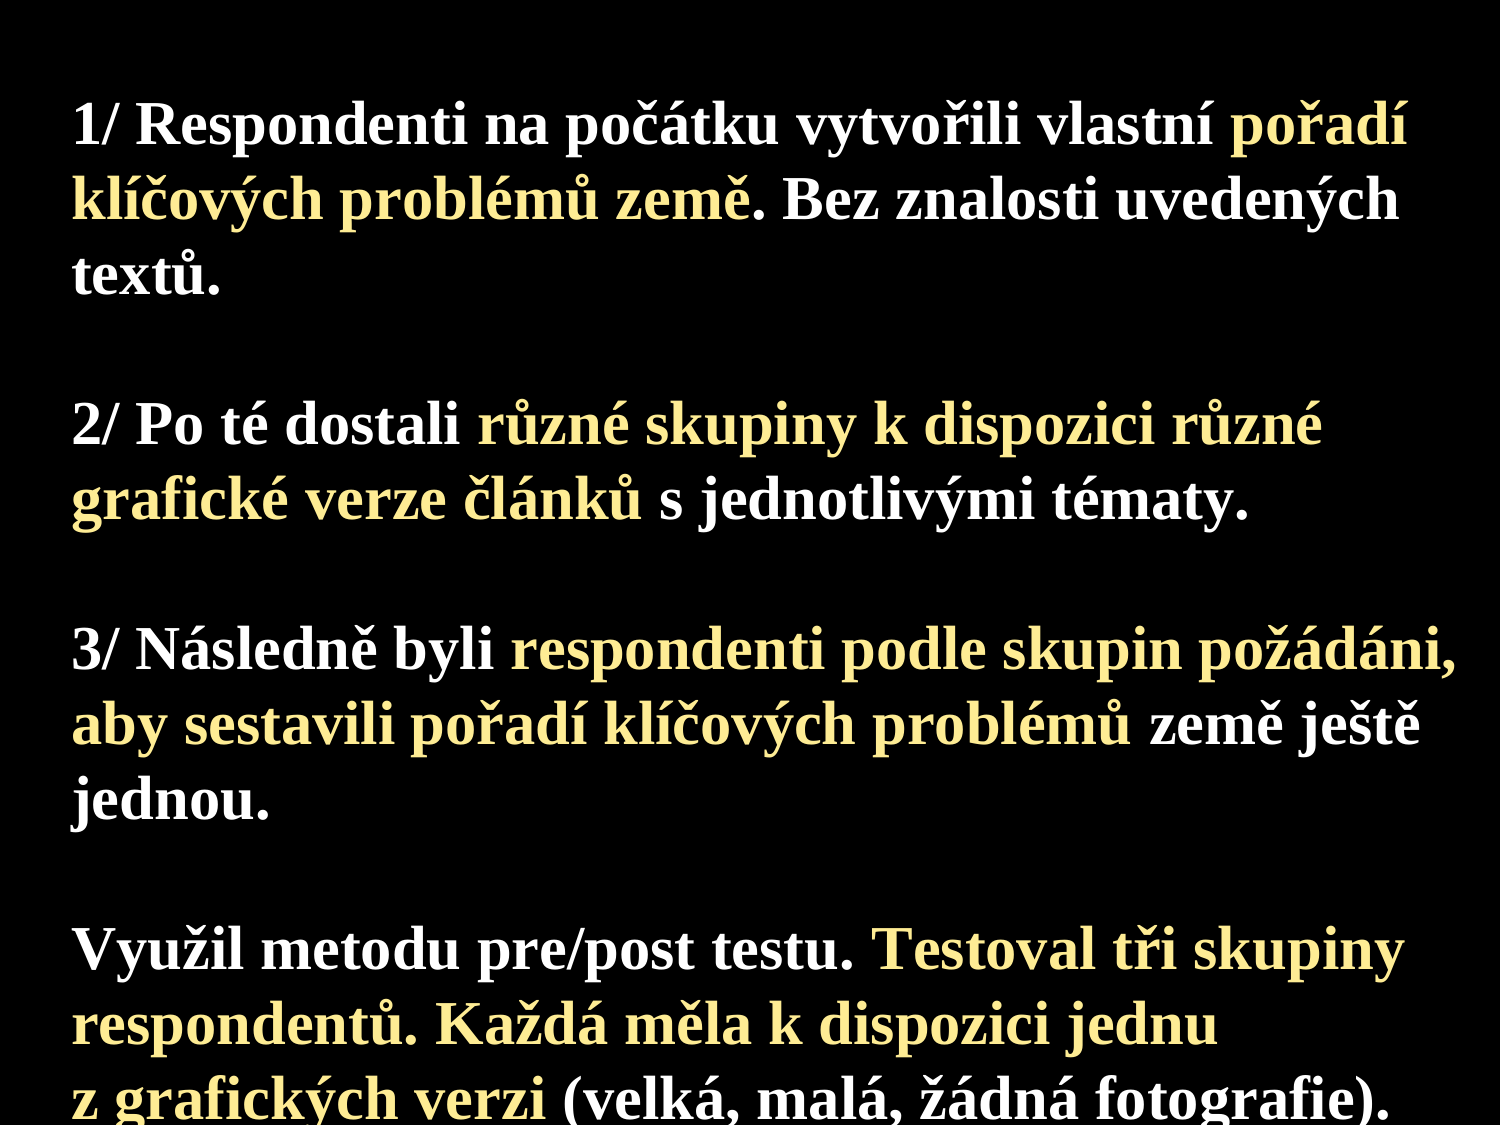

# 1/ Respondenti na počátku vytvořili vlastní pořadí klíčových problémů země. Bez znalosti uvedených textů. 2/ Po té dostali různé skupiny k dispozici různé grafické verze článků s jednotlivými tématy. 3/ Následně byli respondenti podle skupin požádáni, aby sestavili pořadí klíčových problémů země ještě jednou. Využil metodu pre/post testu. Testoval tři skupiny respondentů. Každá měla k dispozici jednu z grafických verzi (velká, malá, žádná fotografie).